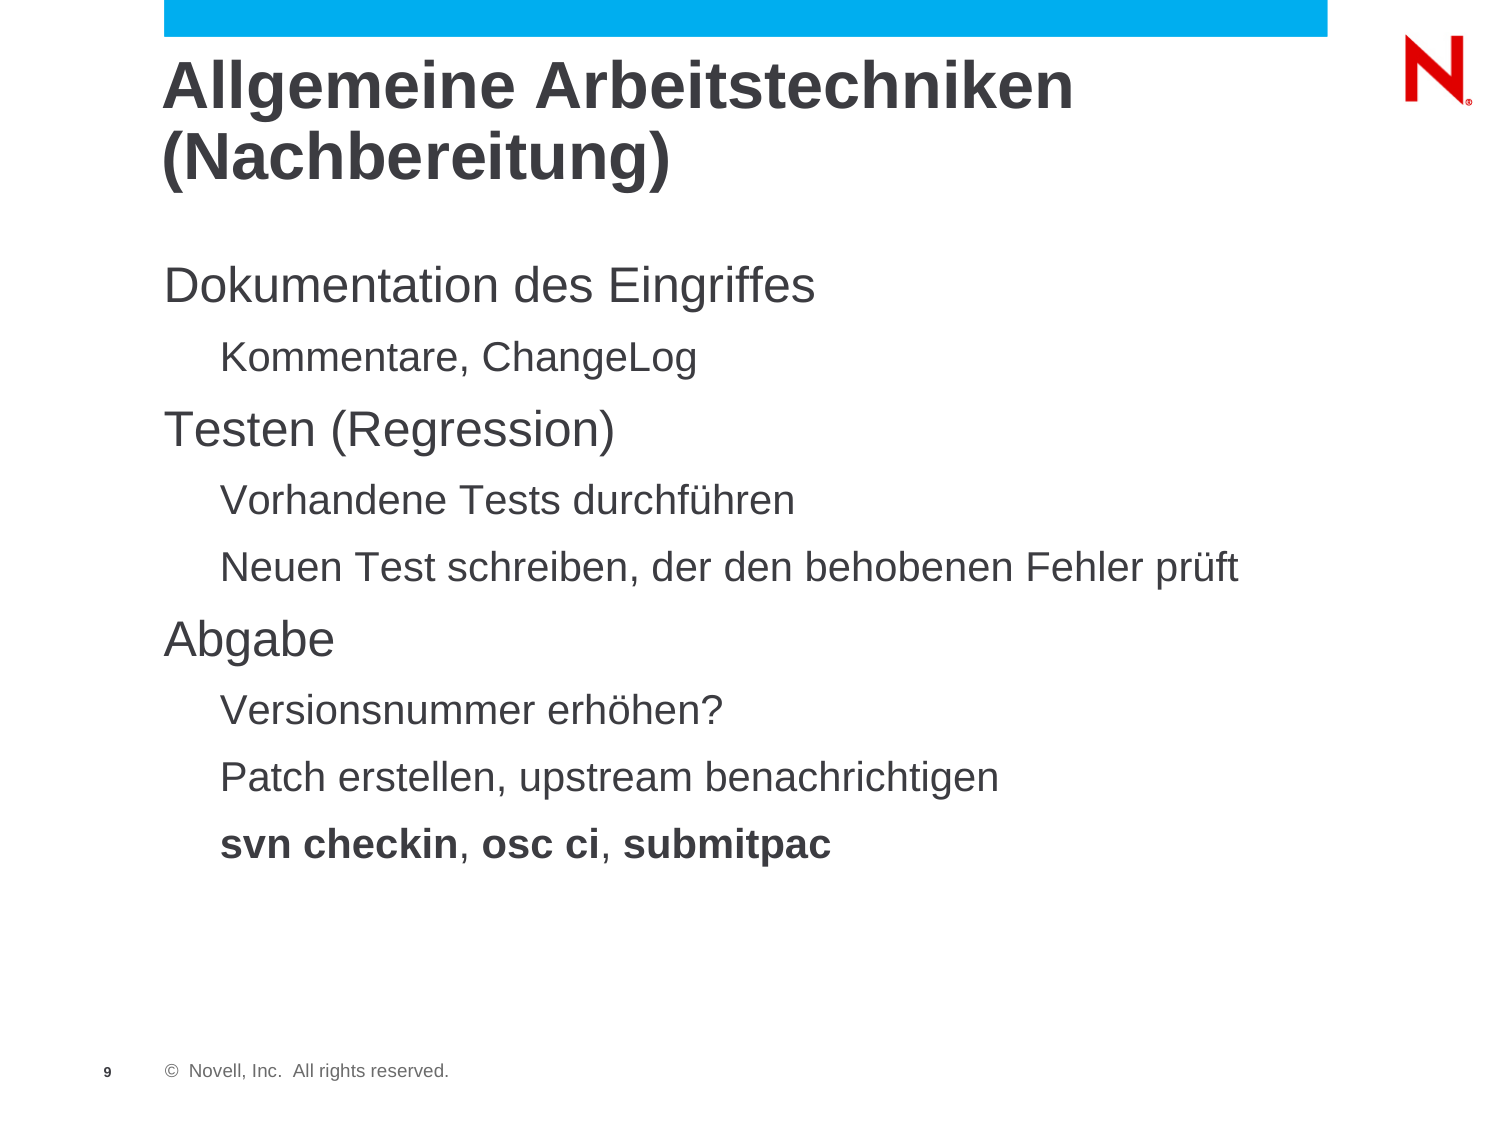

# Allgemeine Arbeitstechniken (Nachbereitung)
Dokumentation des Eingriffes
Kommentare, ChangeLog
Testen (Regression)
Vorhandene Tests durchführen
Neuen Test schreiben, der den behobenen Fehler prüft
Abgabe
Versionsnummer erhöhen?
Patch erstellen, upstream benachrichtigen
svn checkin, osc ci, submitpac